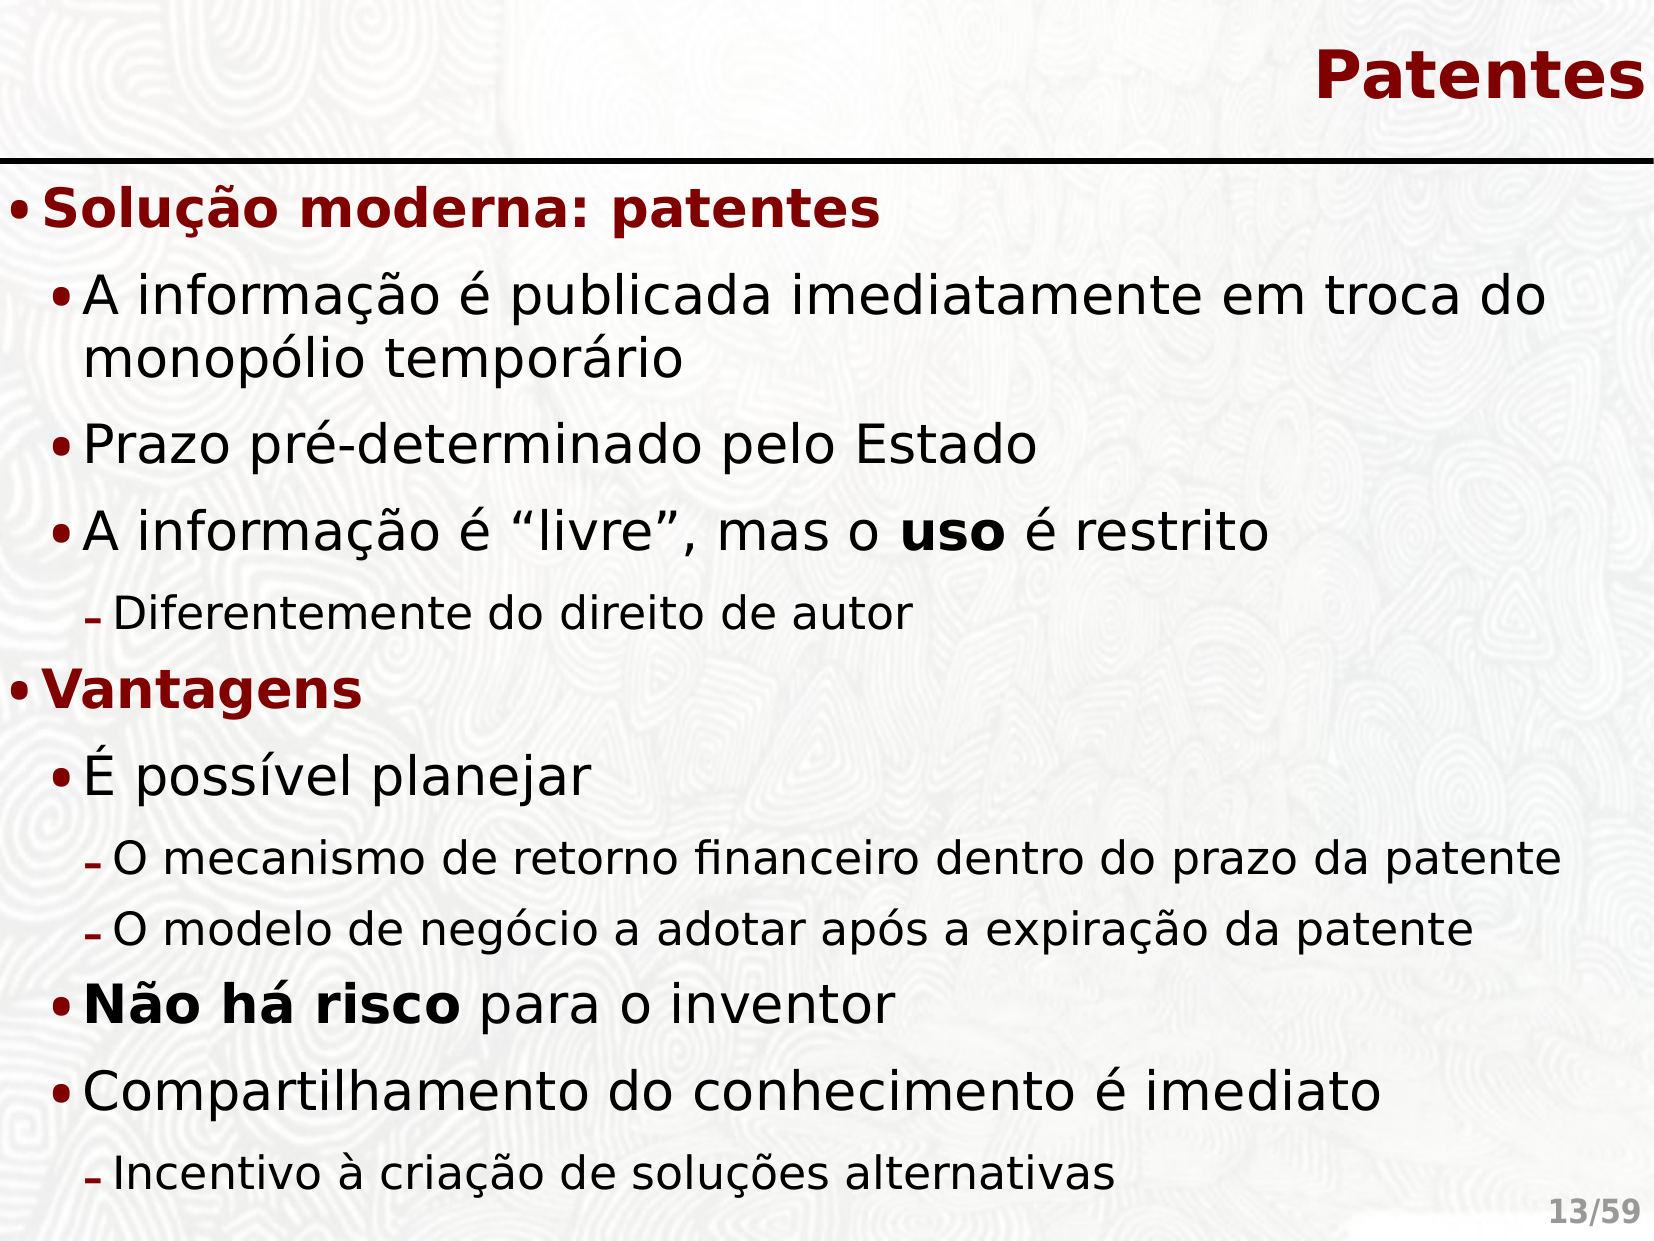

# Patentes
Solução moderna: patentes
A informação é publicada imediatamente em troca do monopólio temporário
Prazo pré-determinado pelo Estado
A informação é “livre”, mas o uso é restrito
Diferentemente do direito de autor
Vantagens
É possível planejar
O mecanismo de retorno financeiro dentro do prazo da patente
O modelo de negócio a adotar após a expiração da patente
Não há risco para o inventor
Compartilhamento do conhecimento é imediato
Incentivo à criação de soluções alternativas
13